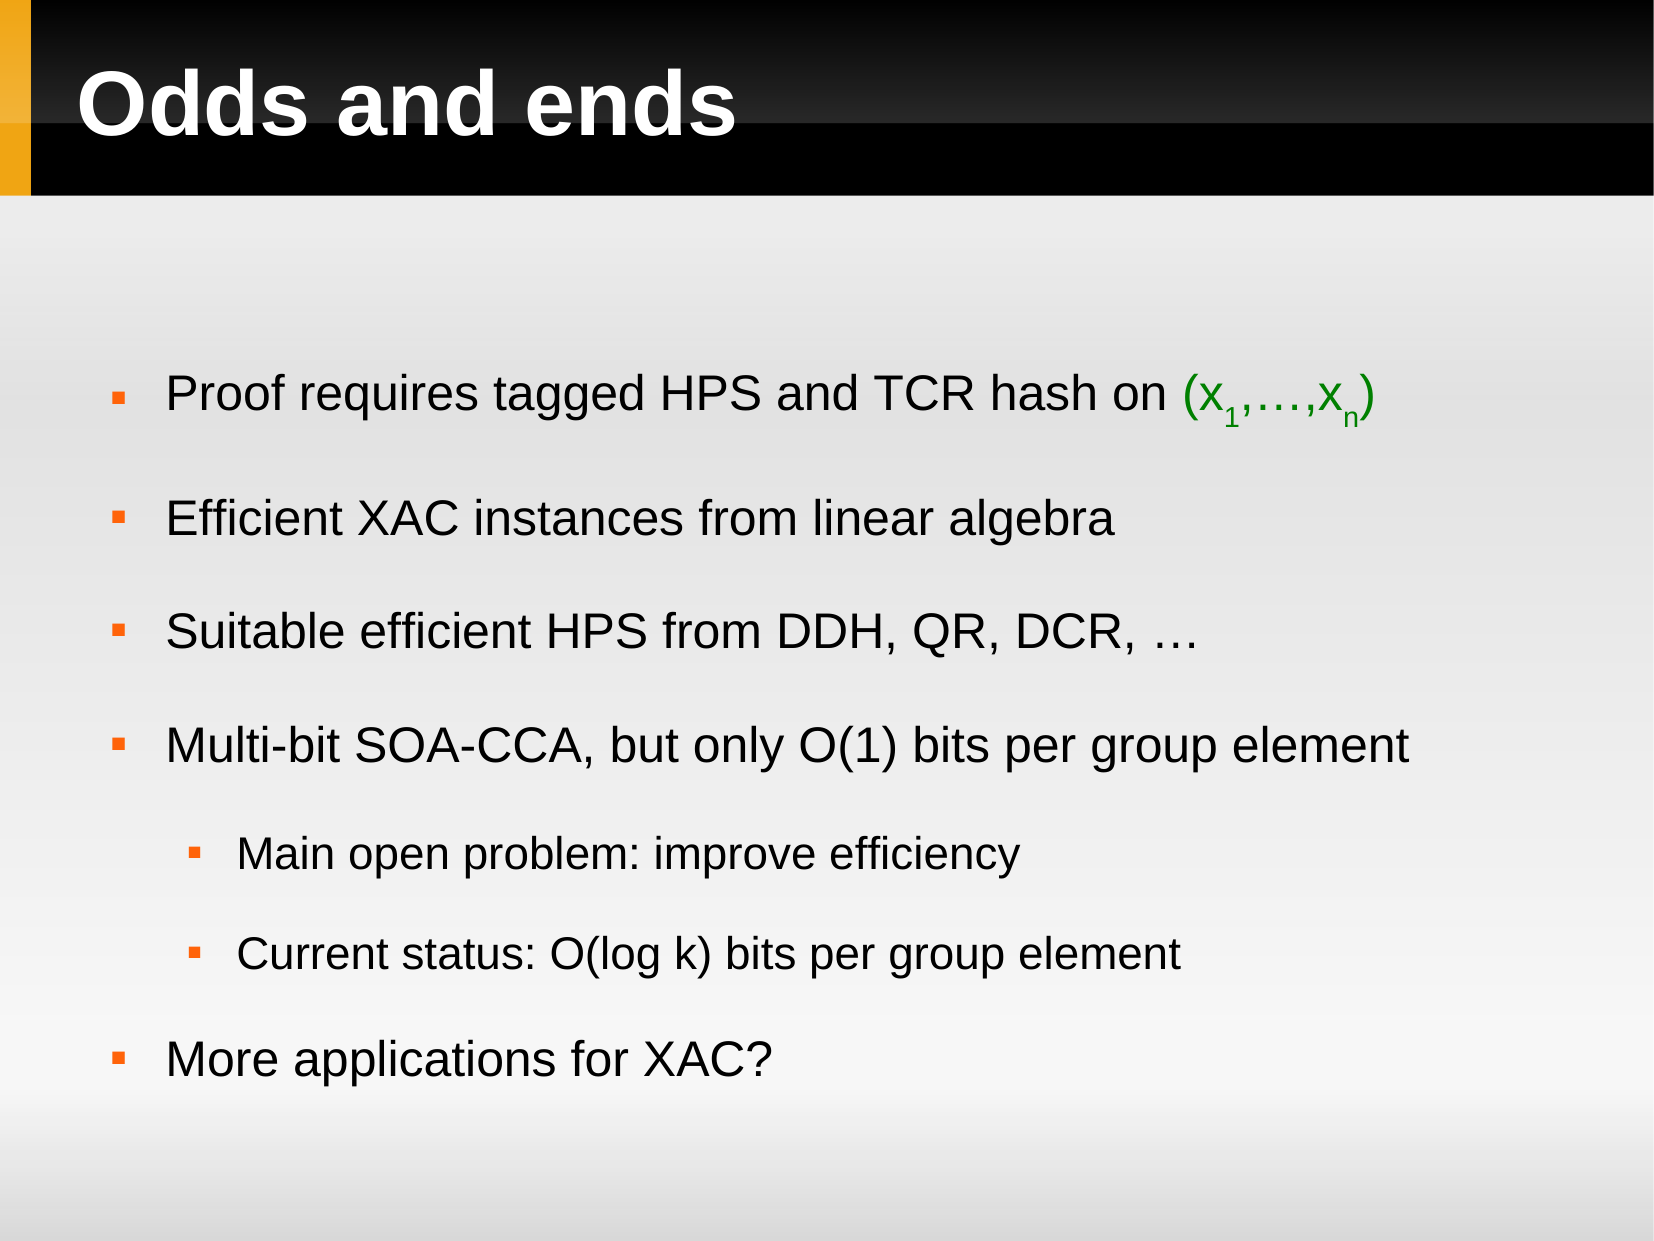

# Odds and ends
Proof requires tagged HPS and TCR hash on (x1,…,xn)
Efficient XAC instances from linear algebra
Suitable efficient HPS from DDH, QR, DCR, …
Multi-bit SOA-CCA, but only O(1) bits per group element
Main open problem: improve efficiency
Current status: O(log k) bits per group element
More applications for XAC?